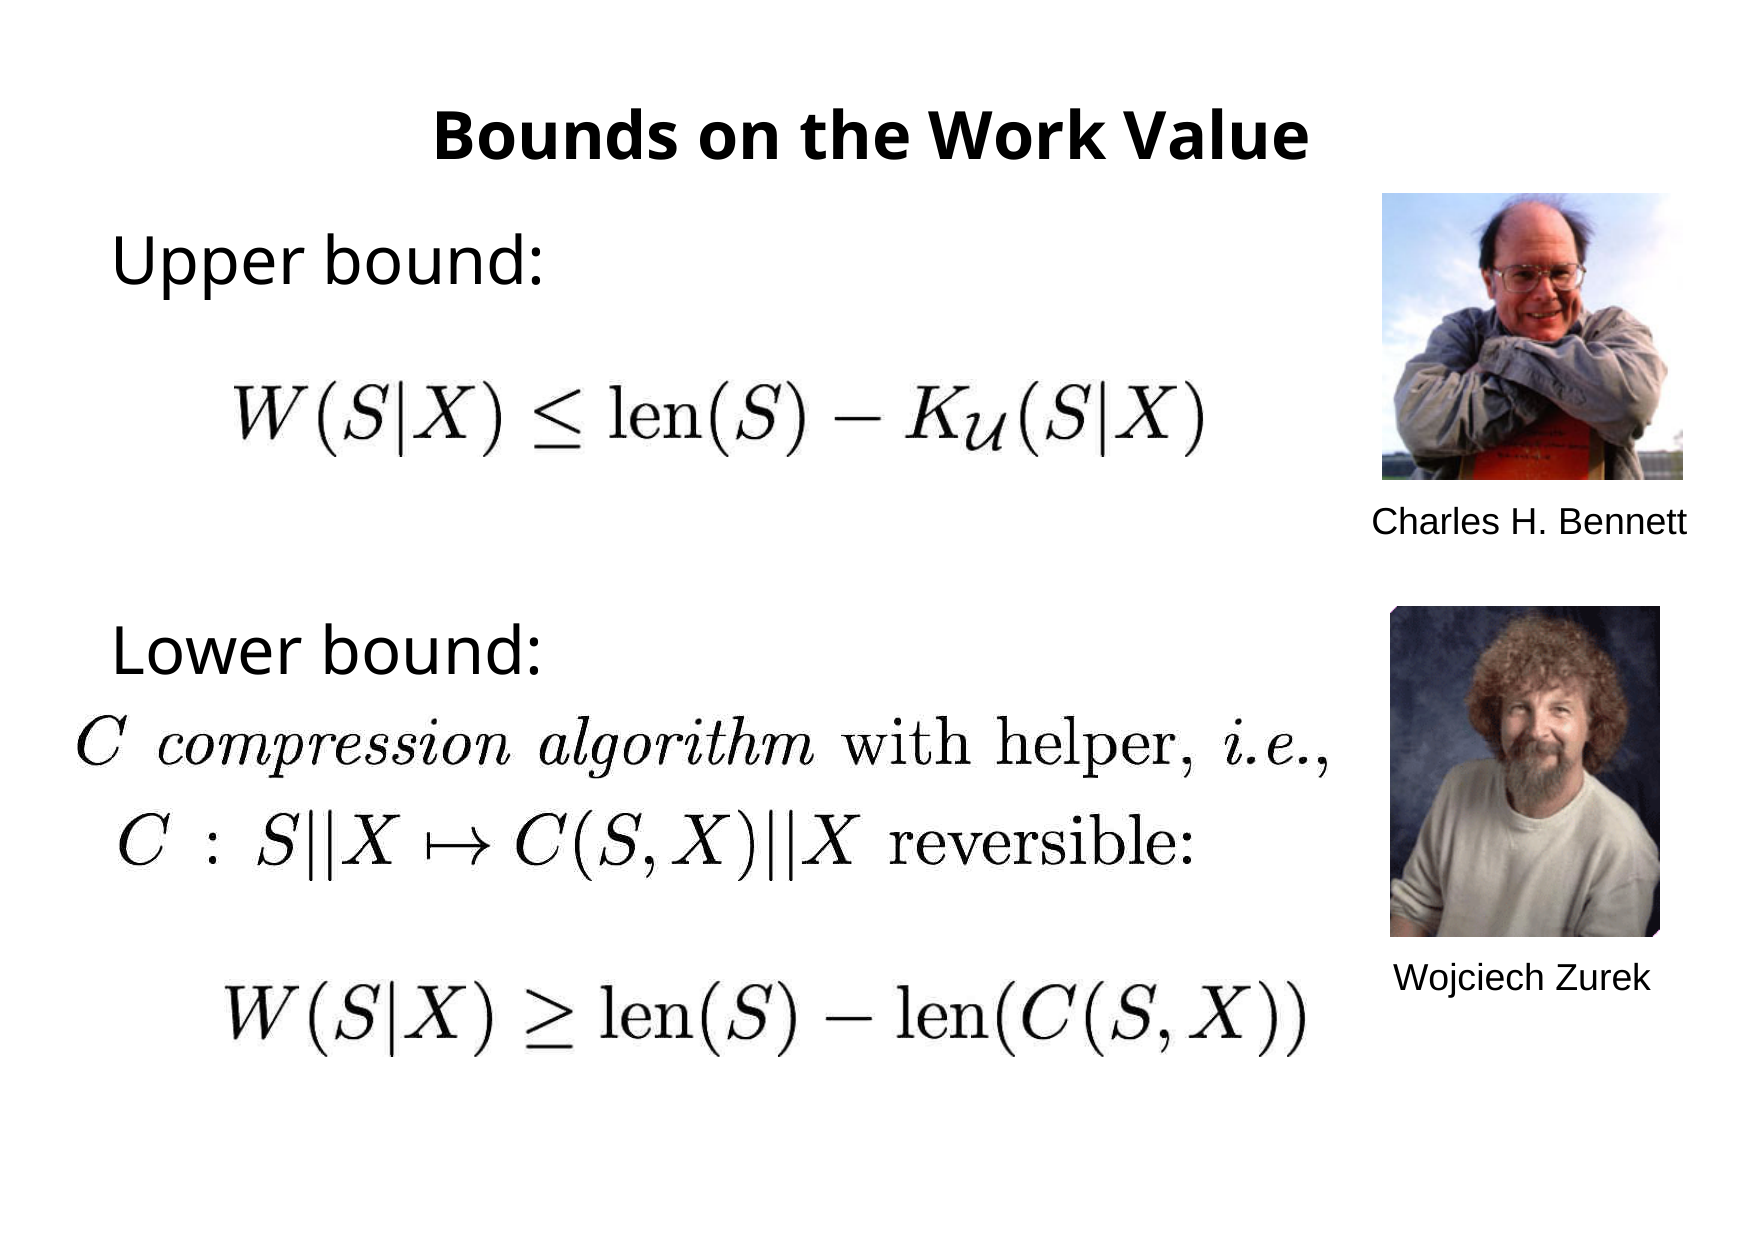

Bounds on the Work Value
Upper bound:
Charles H. Bennett
Lower bound:
Wojciech Zurek